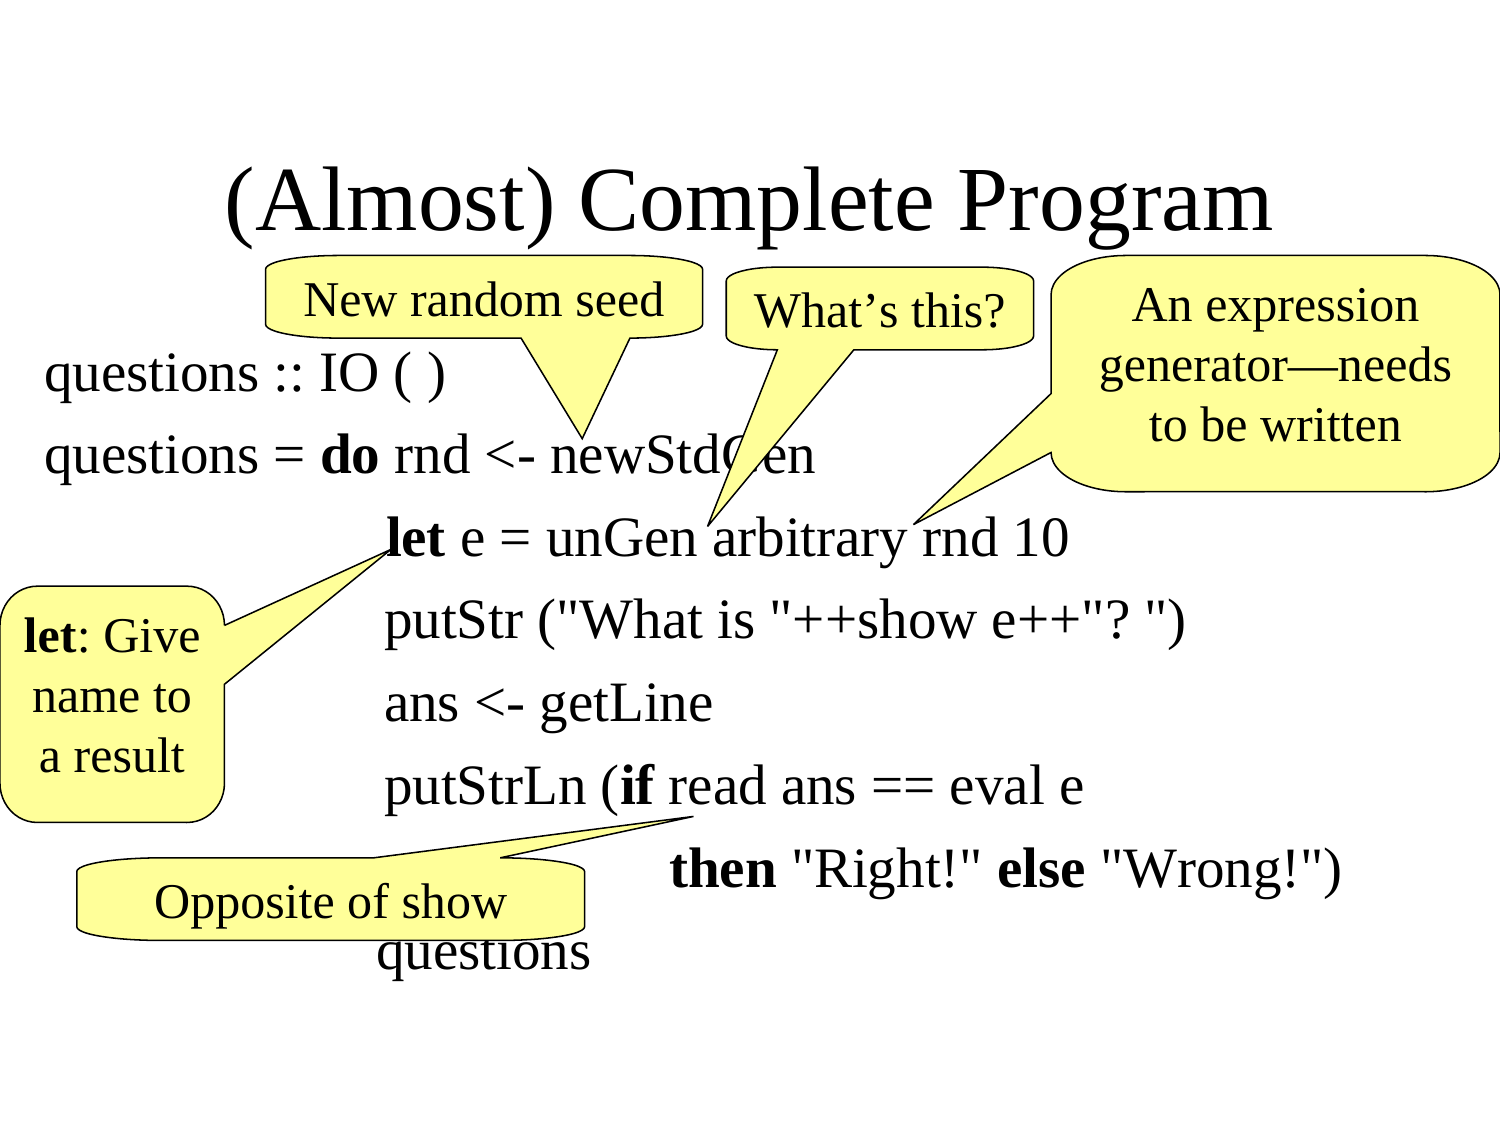

# (Almost) Complete Program
New random seed
An expression generator—needs to be written
What’s this?
questions :: IO ( )
questions = do rnd <- newStdGen
 let e = unGen arbitrary rnd 10
	 putStr ("What is "++show e++"? ")
	 ans <- getLine
	 putStrLn (if read ans == eval e
			 then "Right!" else "Wrong!")
	 	 questions
let: Give name to a result
Opposite of show